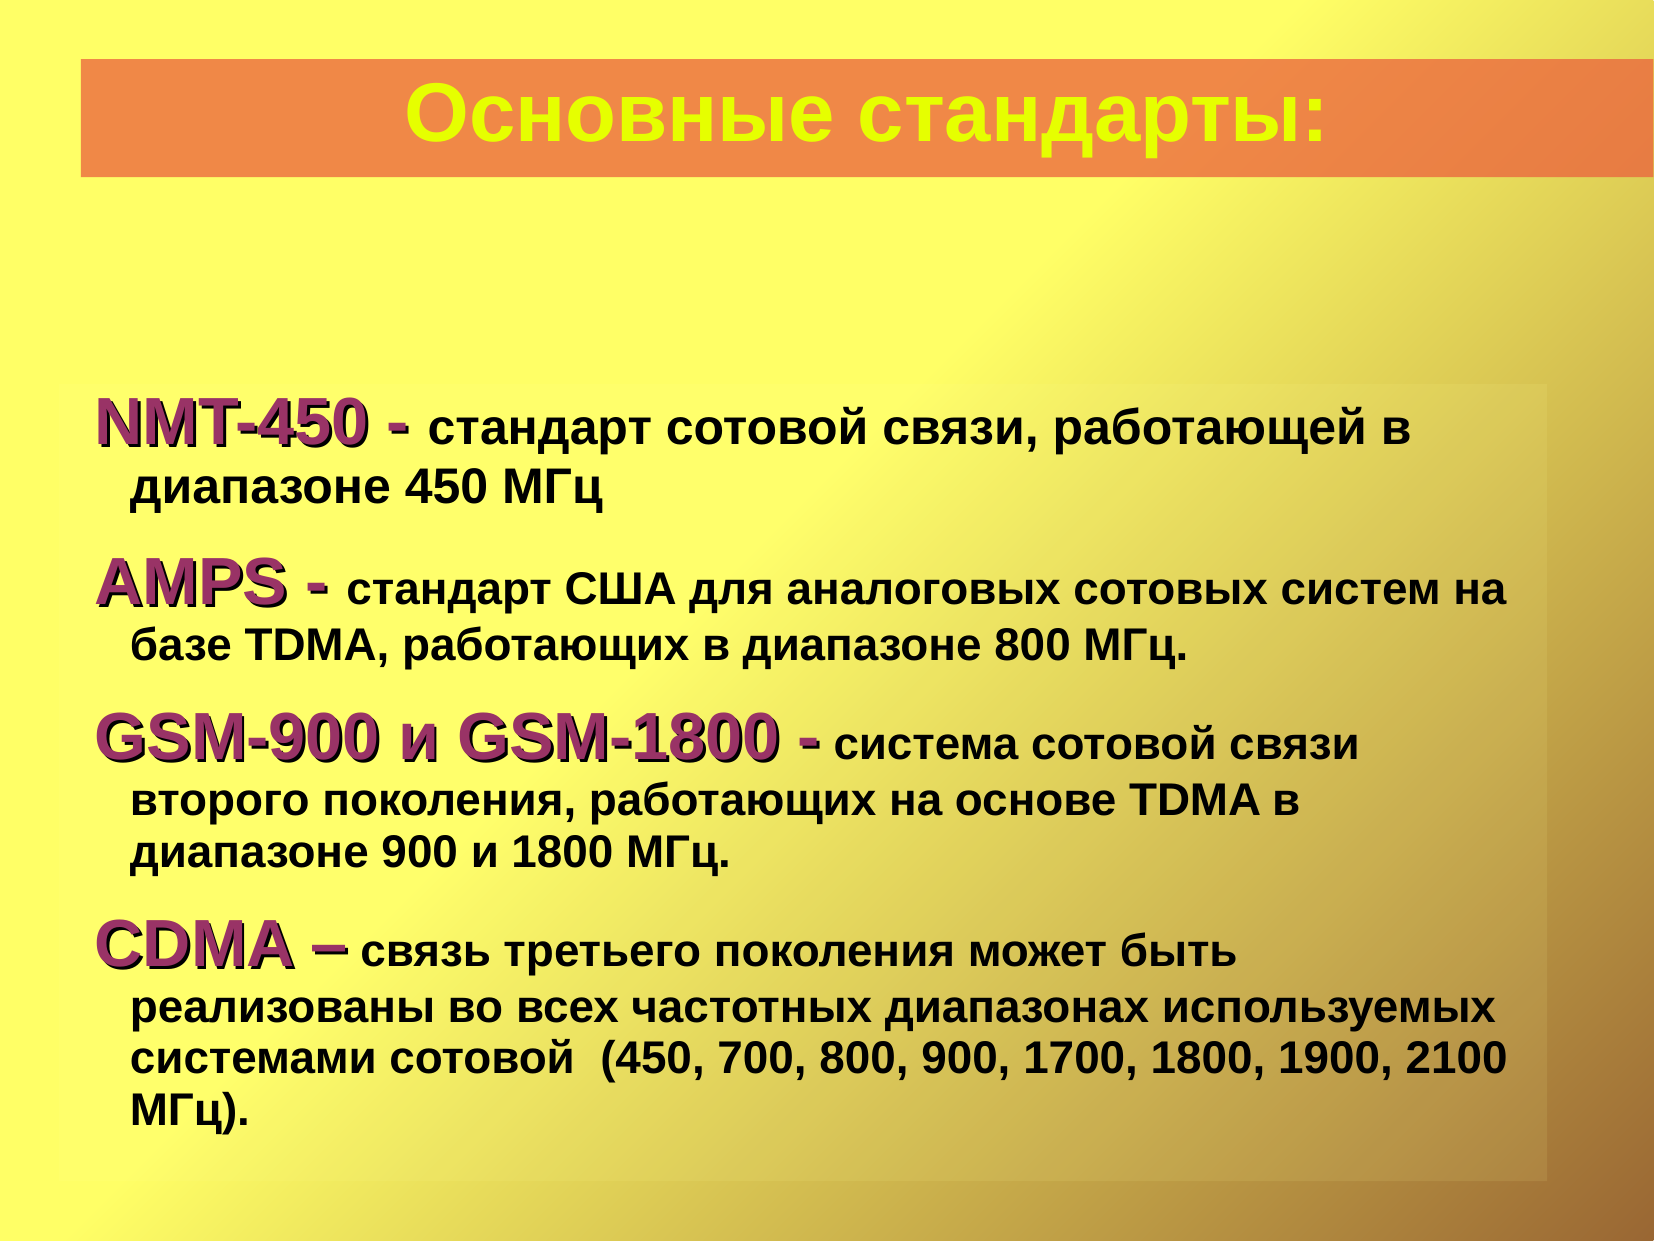

Основные стандарты:
# NMT-450 - стандарт сотовой связи, работающей в 	диапазоне 450 МГц
AMPS - стандарт США для аналоговых сотовых систем на базе TDMA, работающих в диапазоне 800 МГц.
GSM-900 и GSM-1800 - система сотовой связи второго поколения, работающих на основе TDMA в диапазоне 900 и 1800 МГц.
CDMA – связь третьего поколения может быть реализованы во всех частотных диапазонах используемых системами сотовой (450, 700, 800, 900, 1700, 1800, 1900, 2100 МГц).